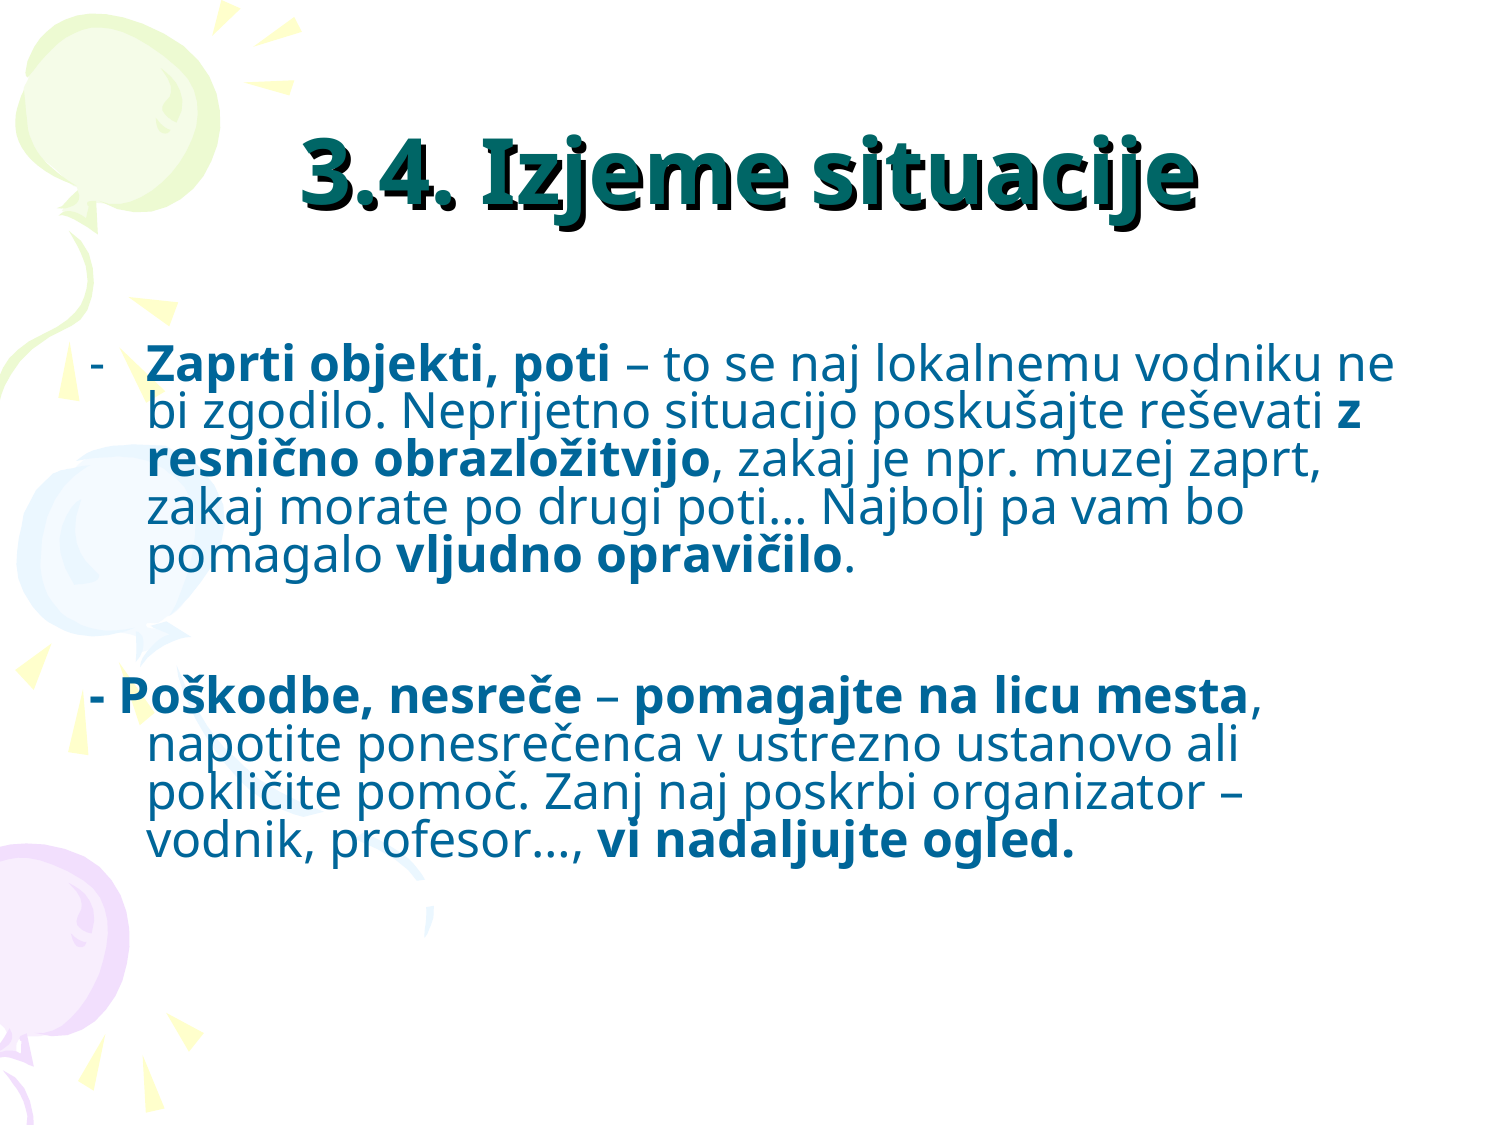

# 3.4. Izjeme situacije
Zaprti objekti, poti – to se naj lokalnemu vodniku ne bi zgodilo. Neprijetno situacijo poskušajte reševati z resnično obrazložitvijo, zakaj je npr. muzej zaprt, zakaj morate po drugi poti… Najbolj pa vam bo pomagalo vljudno opravičilo.
- Poškodbe, nesreče – pomagajte na licu mesta, napotite ponesrečenca v ustrezno ustanovo ali pokličite pomoč. Zanj naj poskrbi organizator – vodnik, profesor…, vi nadaljujte ogled.